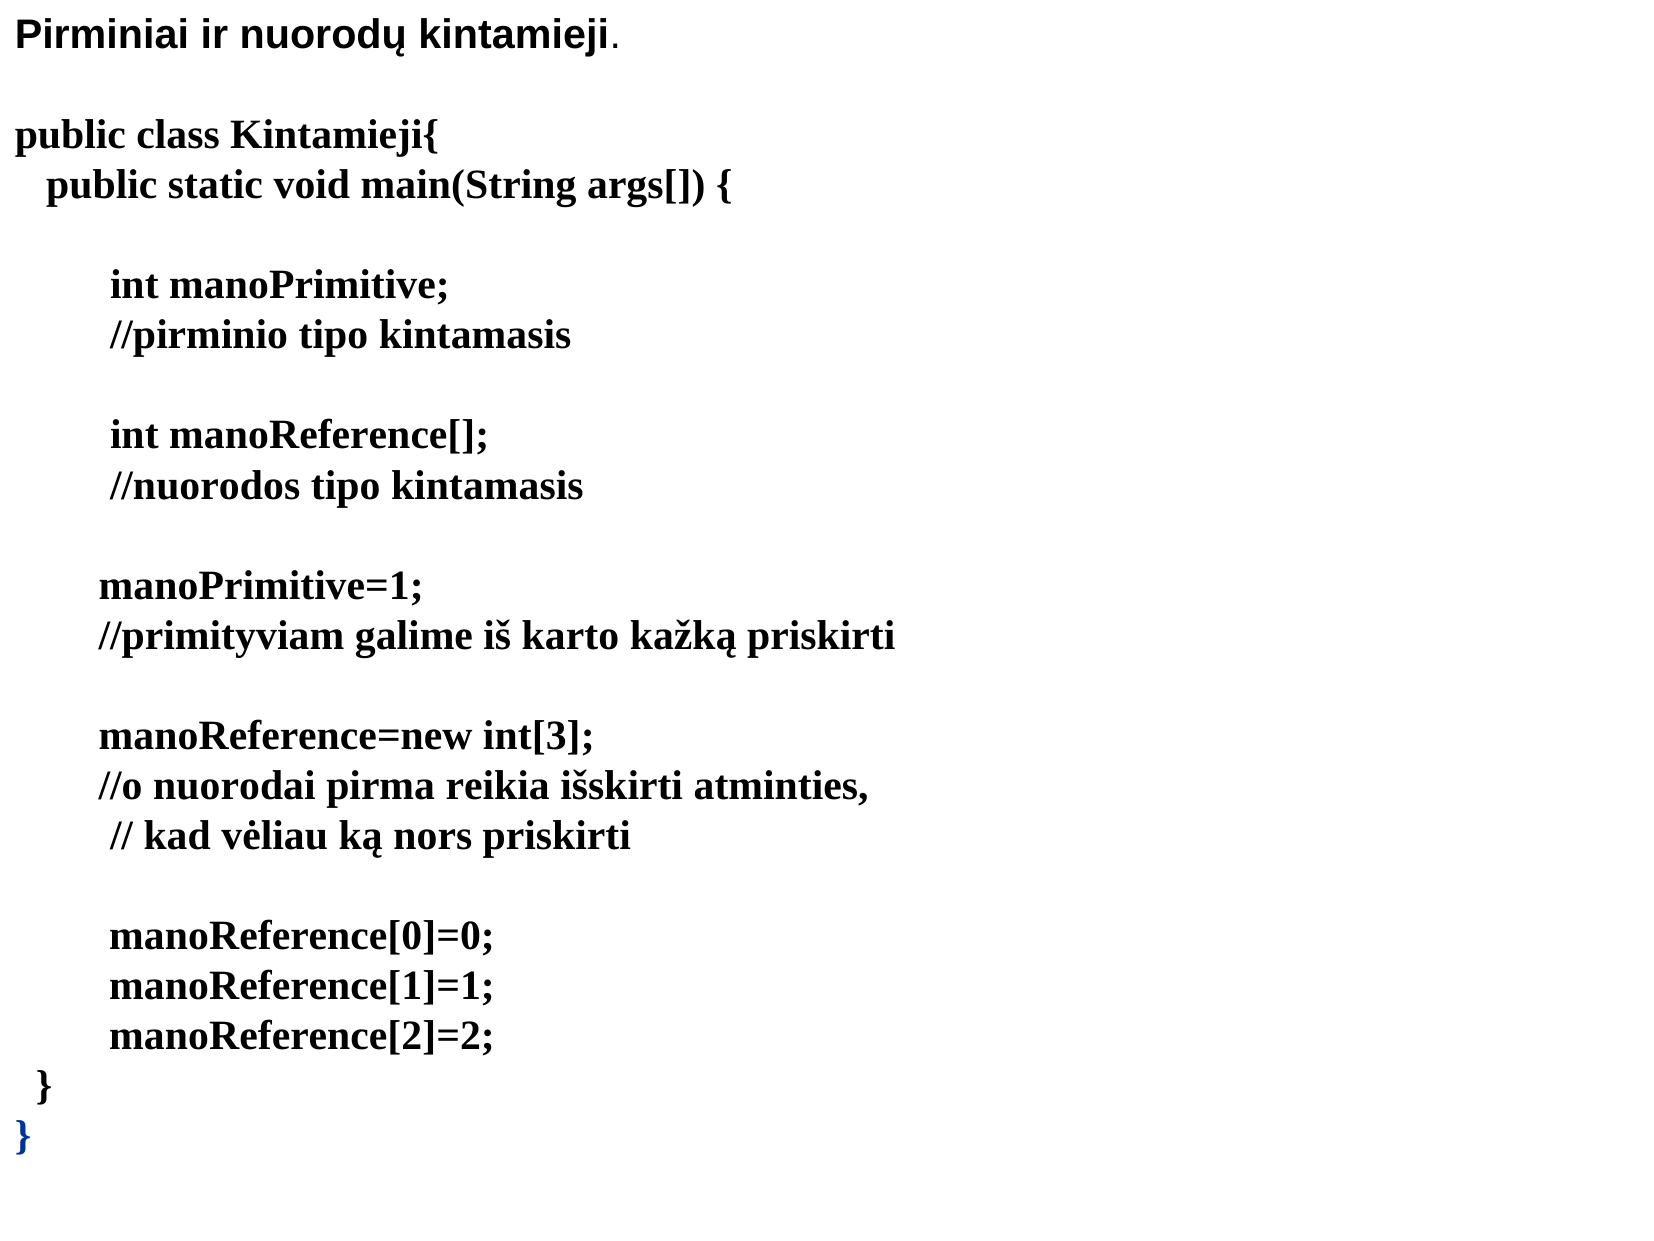

Pirminiai ir nuorodų kintamieji.
public class Kintamieji{
 public static void main(String args[]) {
	int manoPrimitive;
	//pirminio tipo kintamasis
 	int manoReference[];
	//nuorodos tipo kintamasis
 manoPrimitive=1;
 //primityviam galime iš karto kažką priskirti
 manoReference=new int[3];
 //o nuorodai pirma reikia išskirti atminties,
	// kad vėliau ką nors priskirti
 manoReference[0]=0;
 manoReference[1]=1;
 manoReference[2]=2;
 }
}